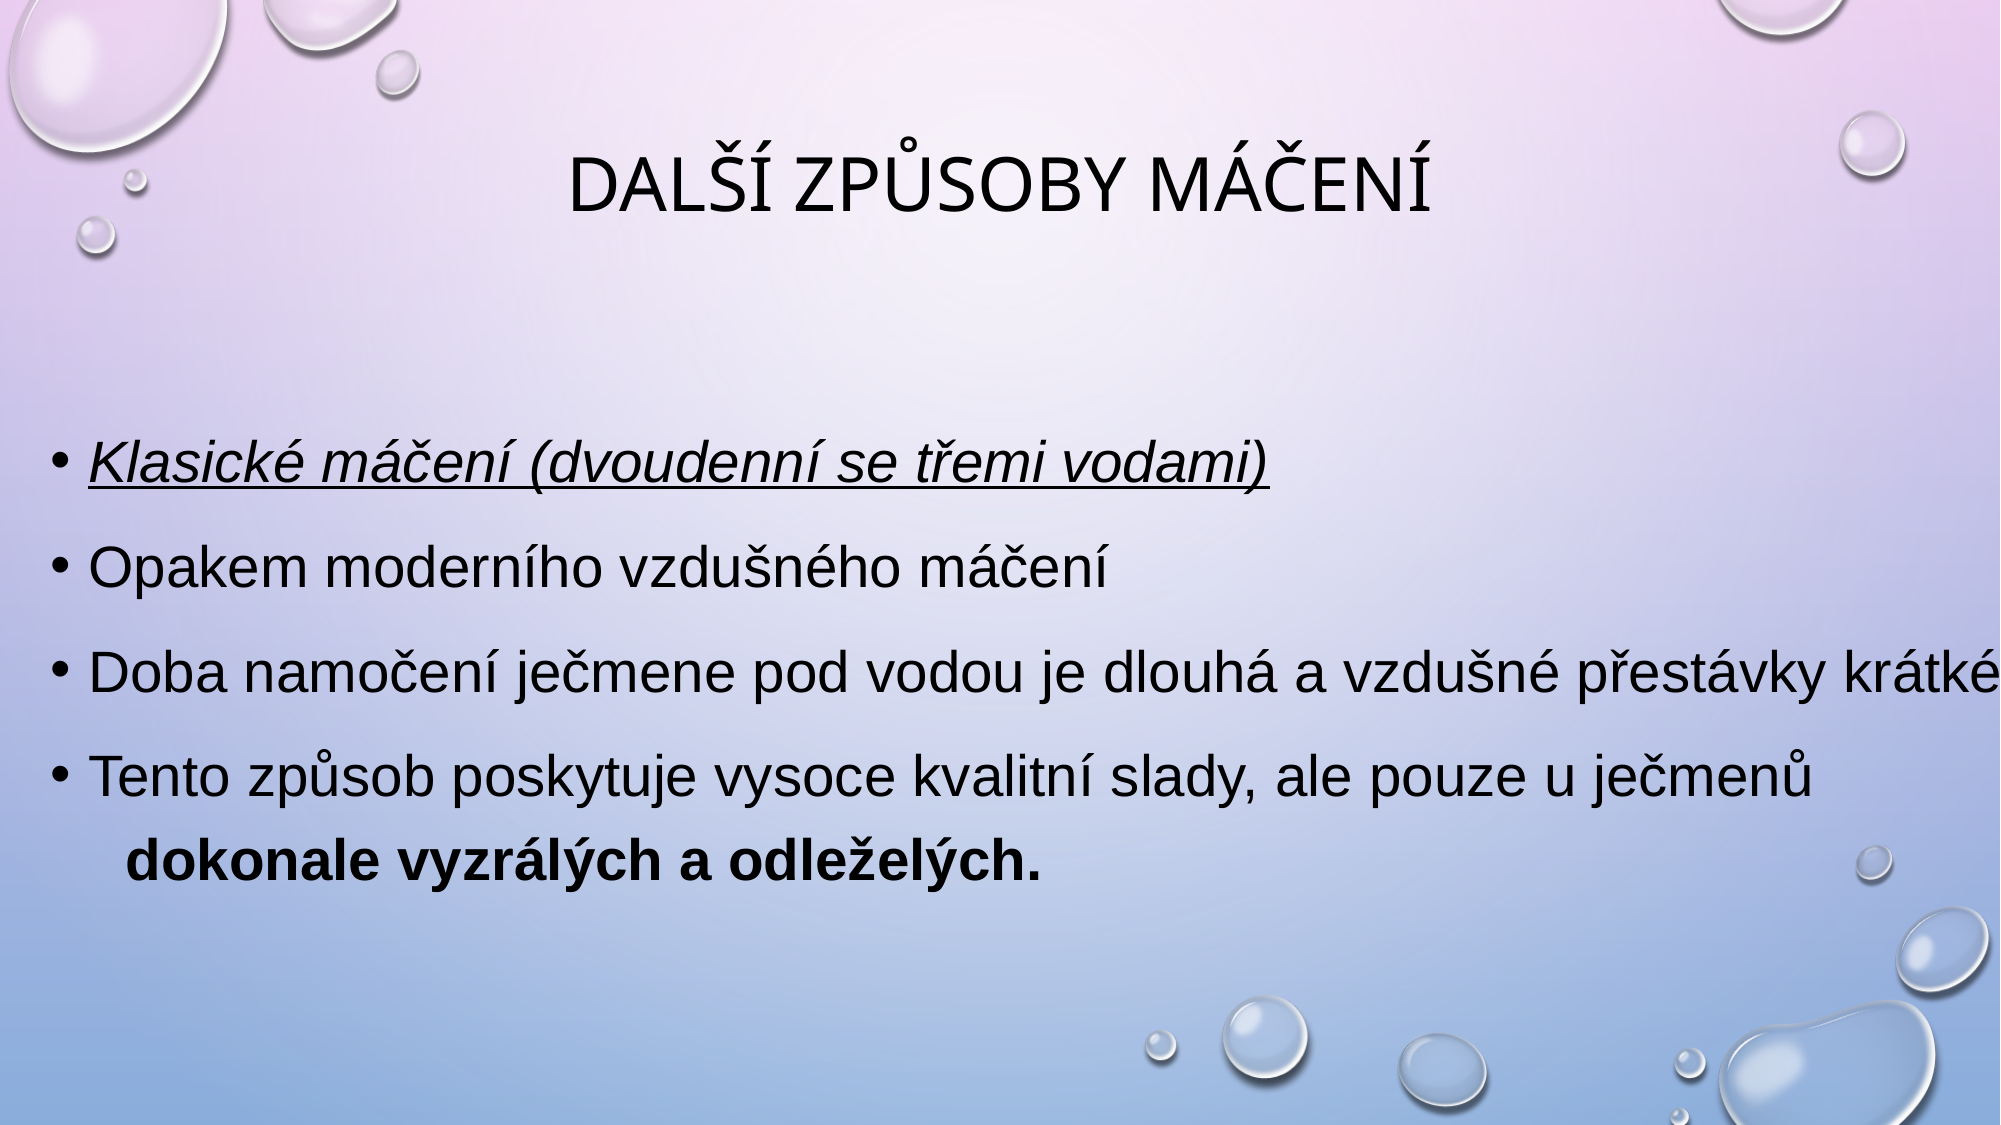

# Další způsoby máčení
Klasické máčení (dvoudenní se třemi vodami)
Opakem moderního vzdušného máčení
Doba namočení ječmene pod vodou je dlouhá a vzdušné přestávky krátké
Tento způsob poskytuje vysoce kvalitní slady, ale pouze u ječmenů dokonale vyzrálých a odleželých.